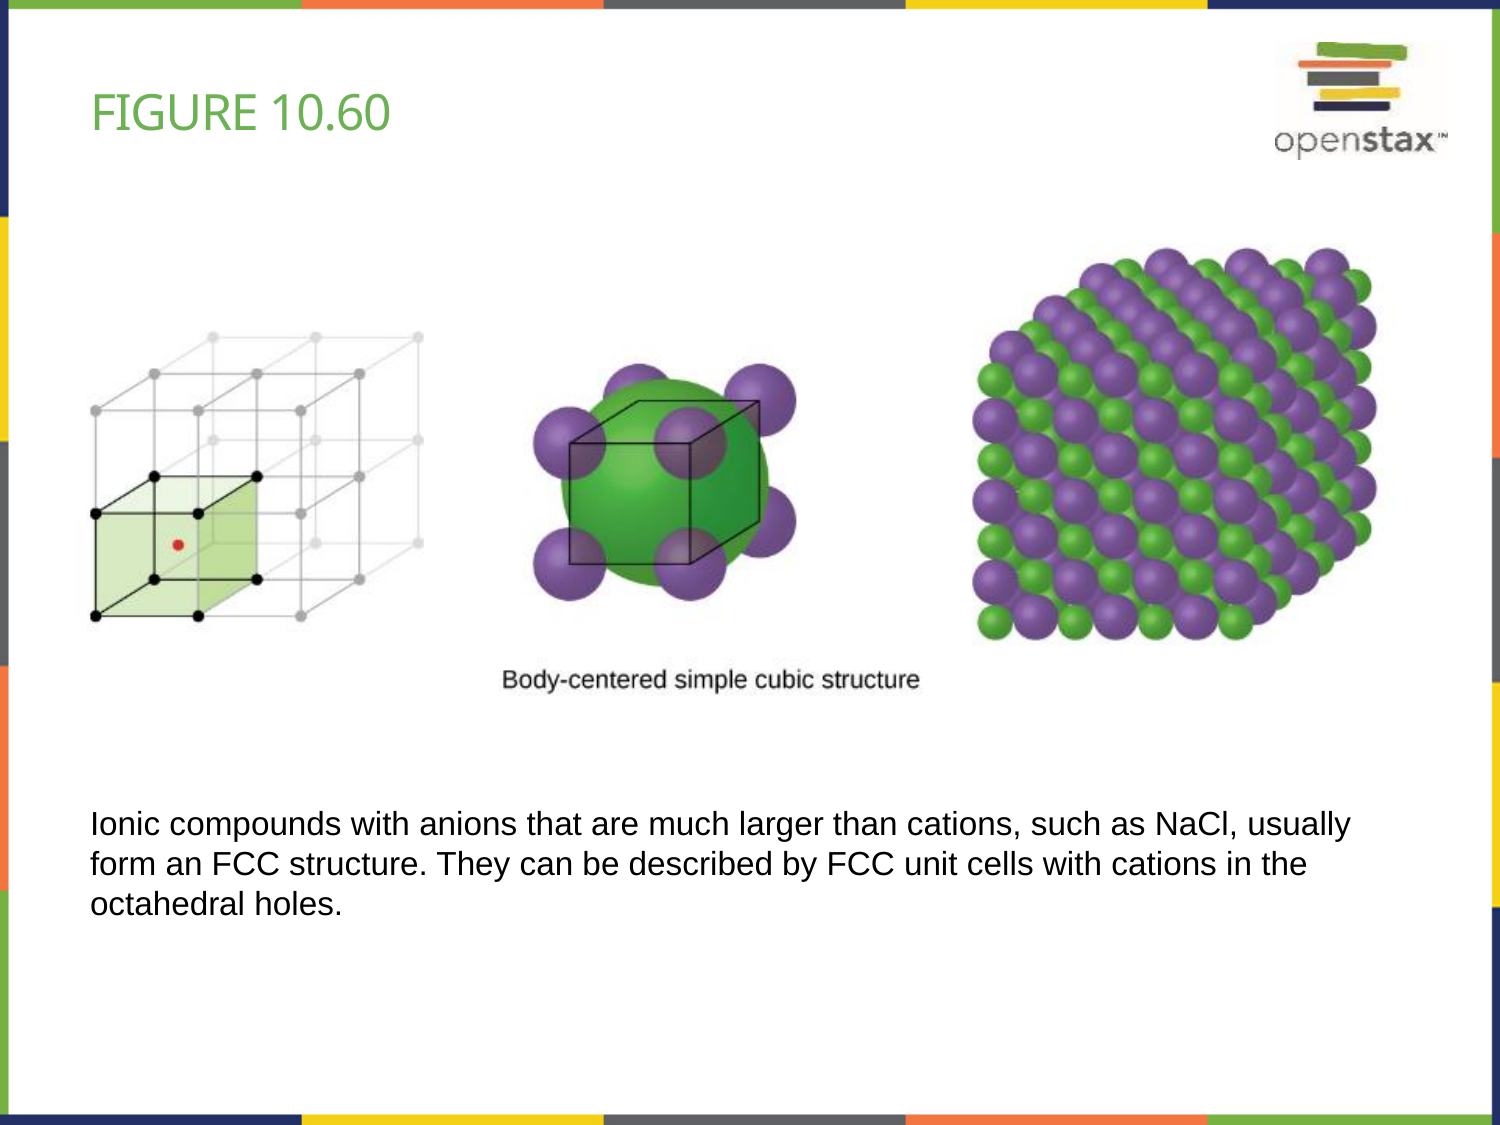

# Figure 10.60
Ionic compounds with anions that are much larger than cations, such as NaCl, usually form an FCC structure. They can be described by FCC unit cells with cations in the octahedral holes.